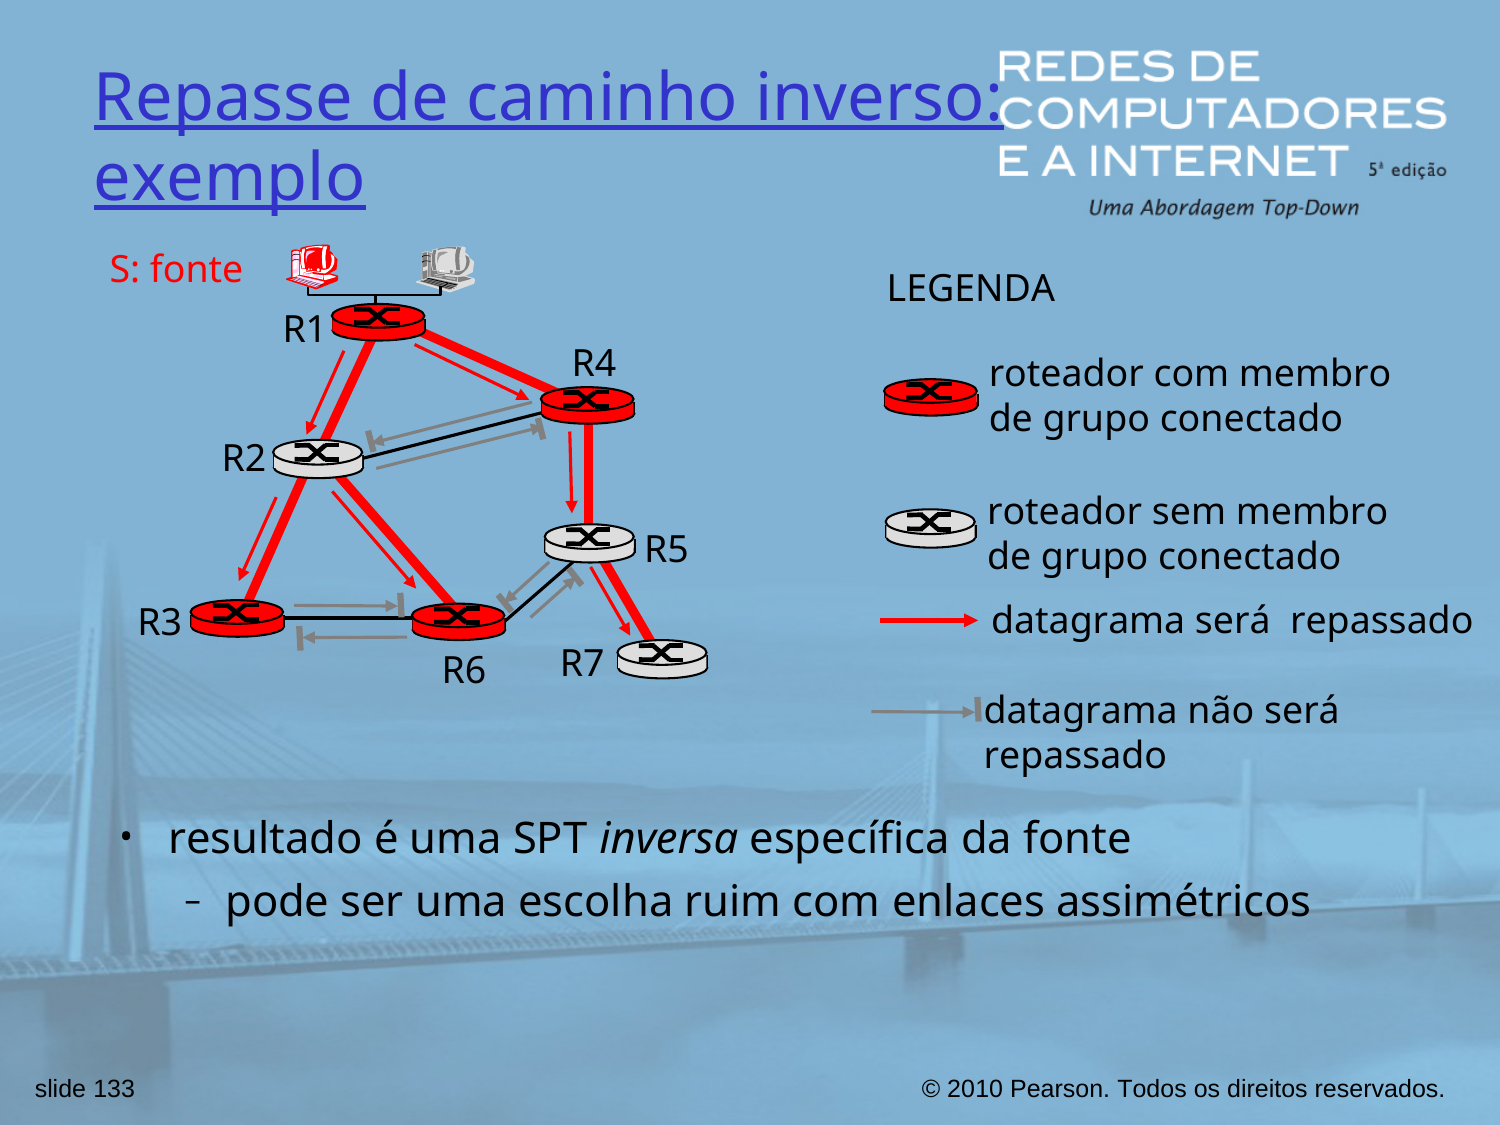

# Repasse de caminho inverso: exemplo
S: fonte
LEGENDA
R1
R4
roteador com membro
de grupo conectado
R2
roteador sem membro
de grupo conectado
R5
datagrama será repassado
R3
R7
R6
datagrama não será
repassado
resultado é uma SPT inversa específica da fonte
pode ser uma escolha ruim com enlaces assimétricos